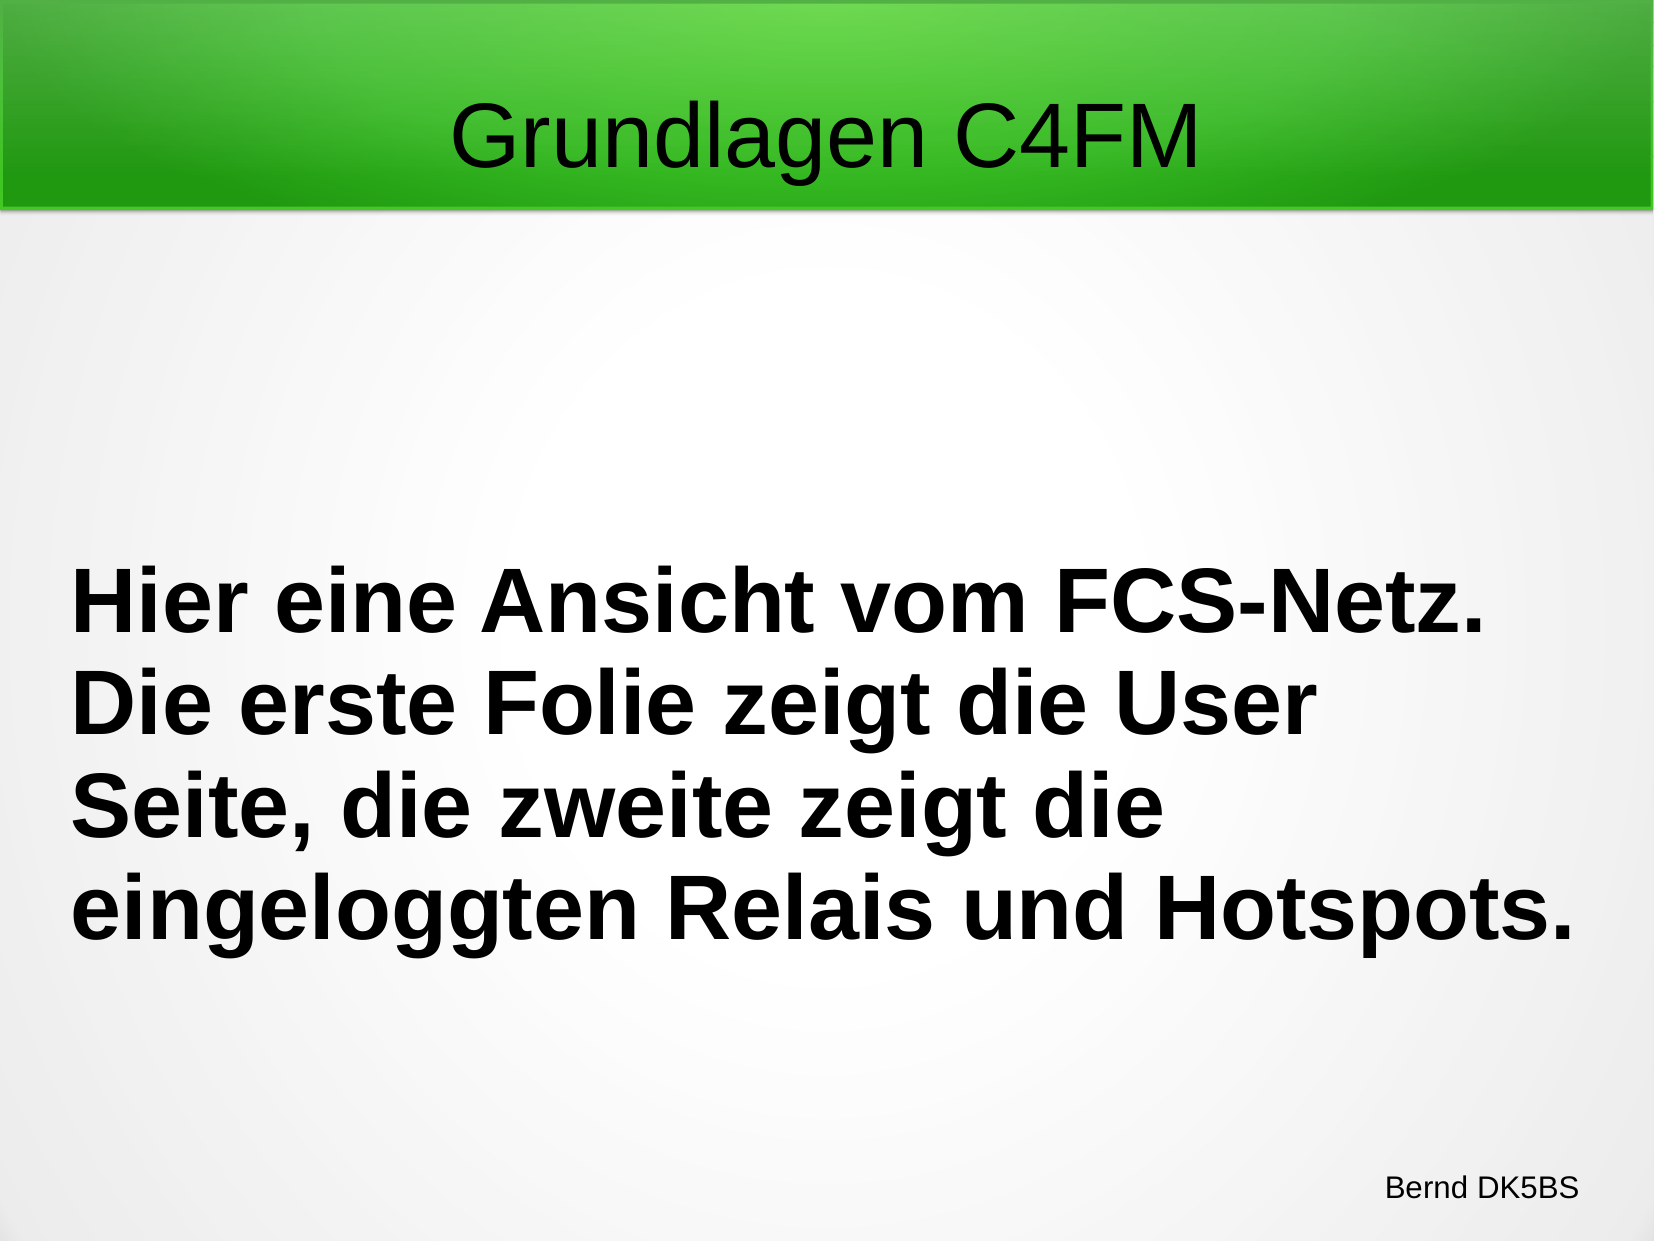

# Grundlagen C4FM
Hier eine Ansicht vom FCS-Netz. Die erste Folie zeigt die User Seite, die zweite zeigt die eingeloggten Relais und Hotspots.
Bernd DK5BS